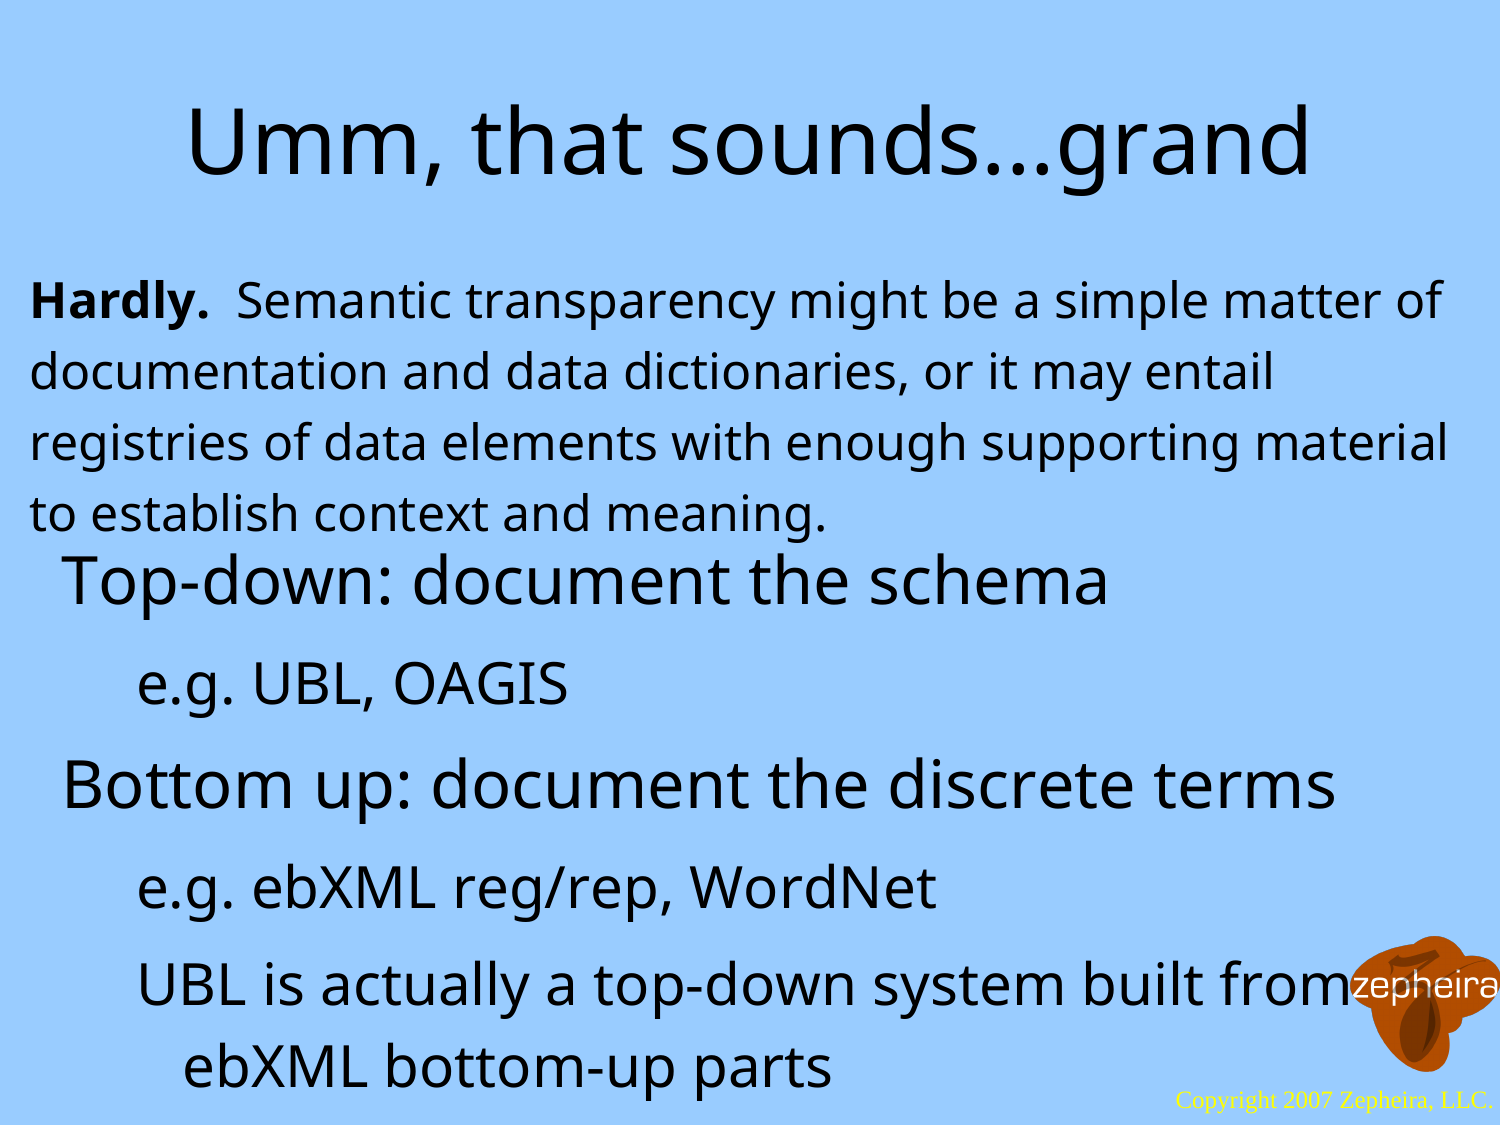

# Umm, that sounds...grand
Hardly. Semantic transparency might be a simple matter of documentation and data dictionaries, or it may entail registries of data elements with enough supporting material to establish context and meaning.
Top-down: document the schema
e.g. UBL, OAGIS
Bottom up: document the discrete terms
e.g. ebXML reg/rep, WordNet
UBL is actually a top-down system built from ebXML bottom-up parts